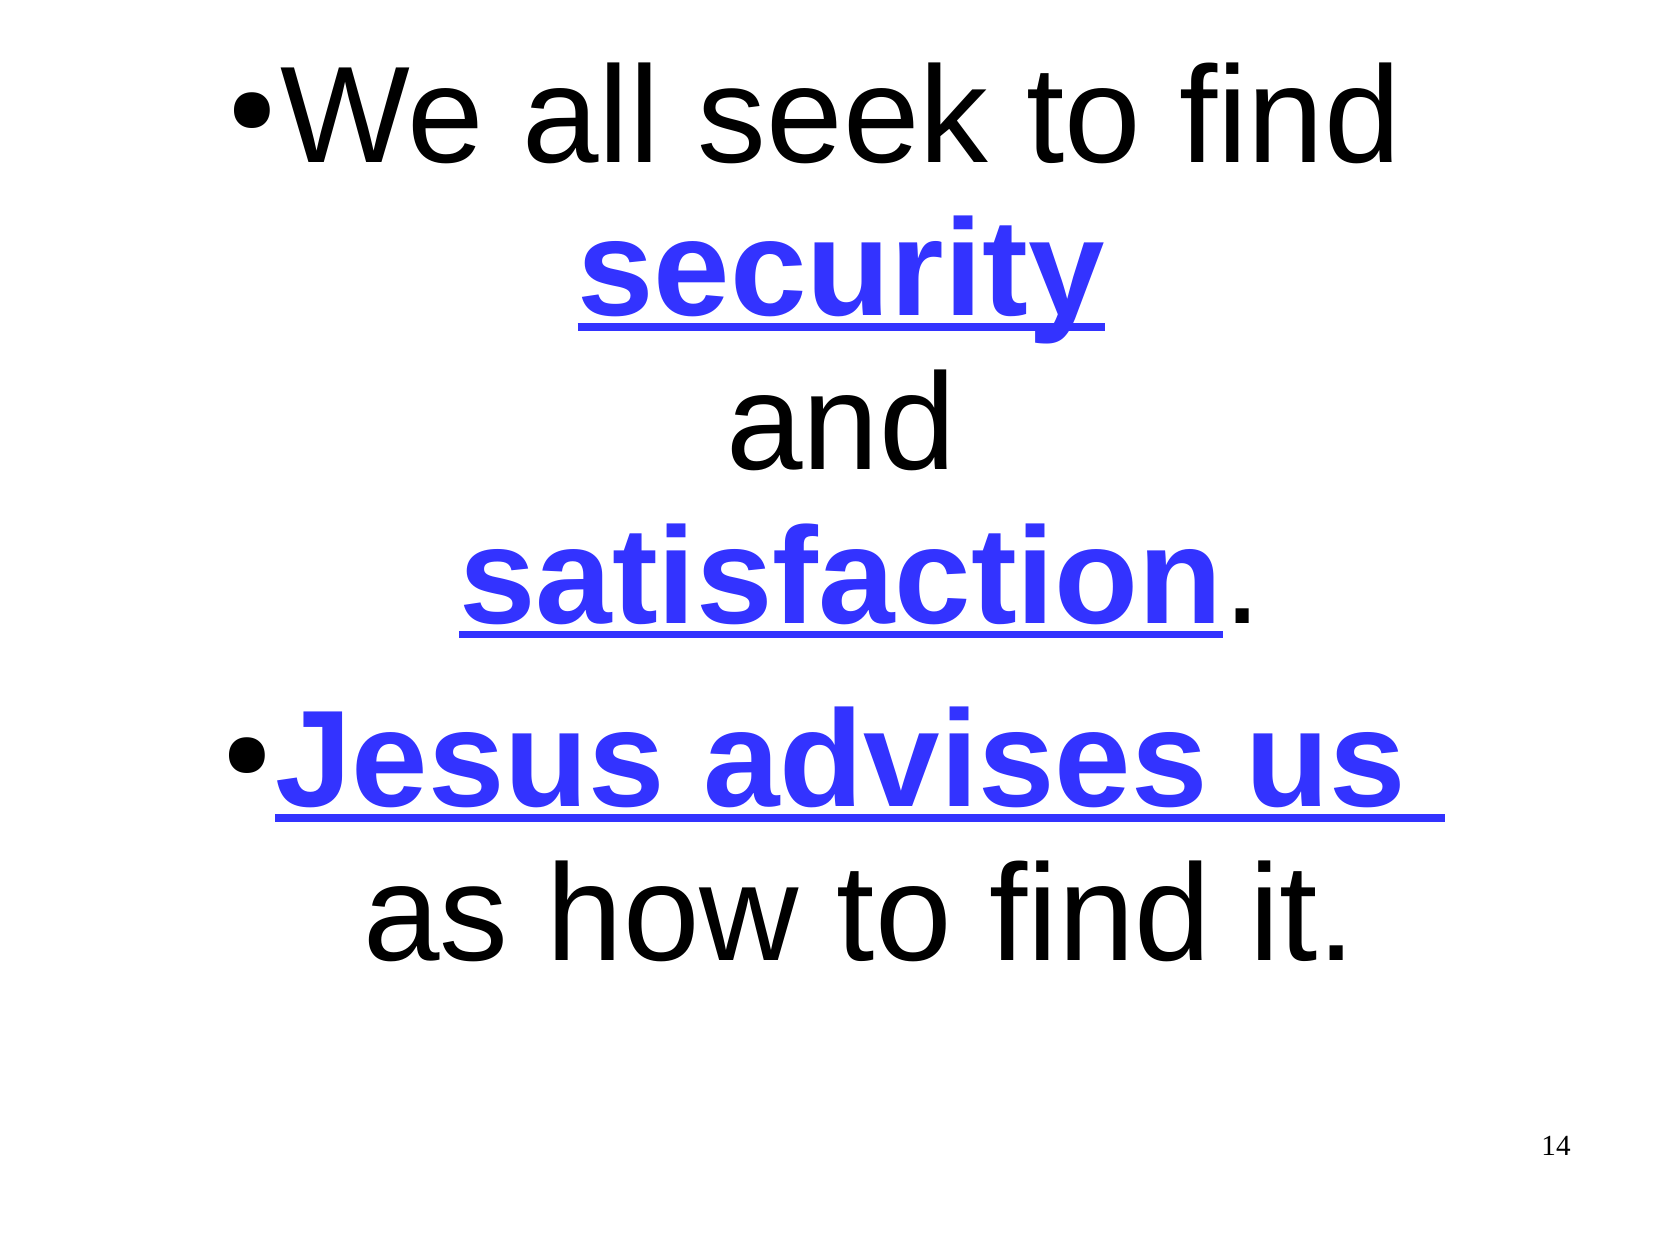

# We all seek to find security and satisfaction.
Jesus advises us
as how to find it.
14